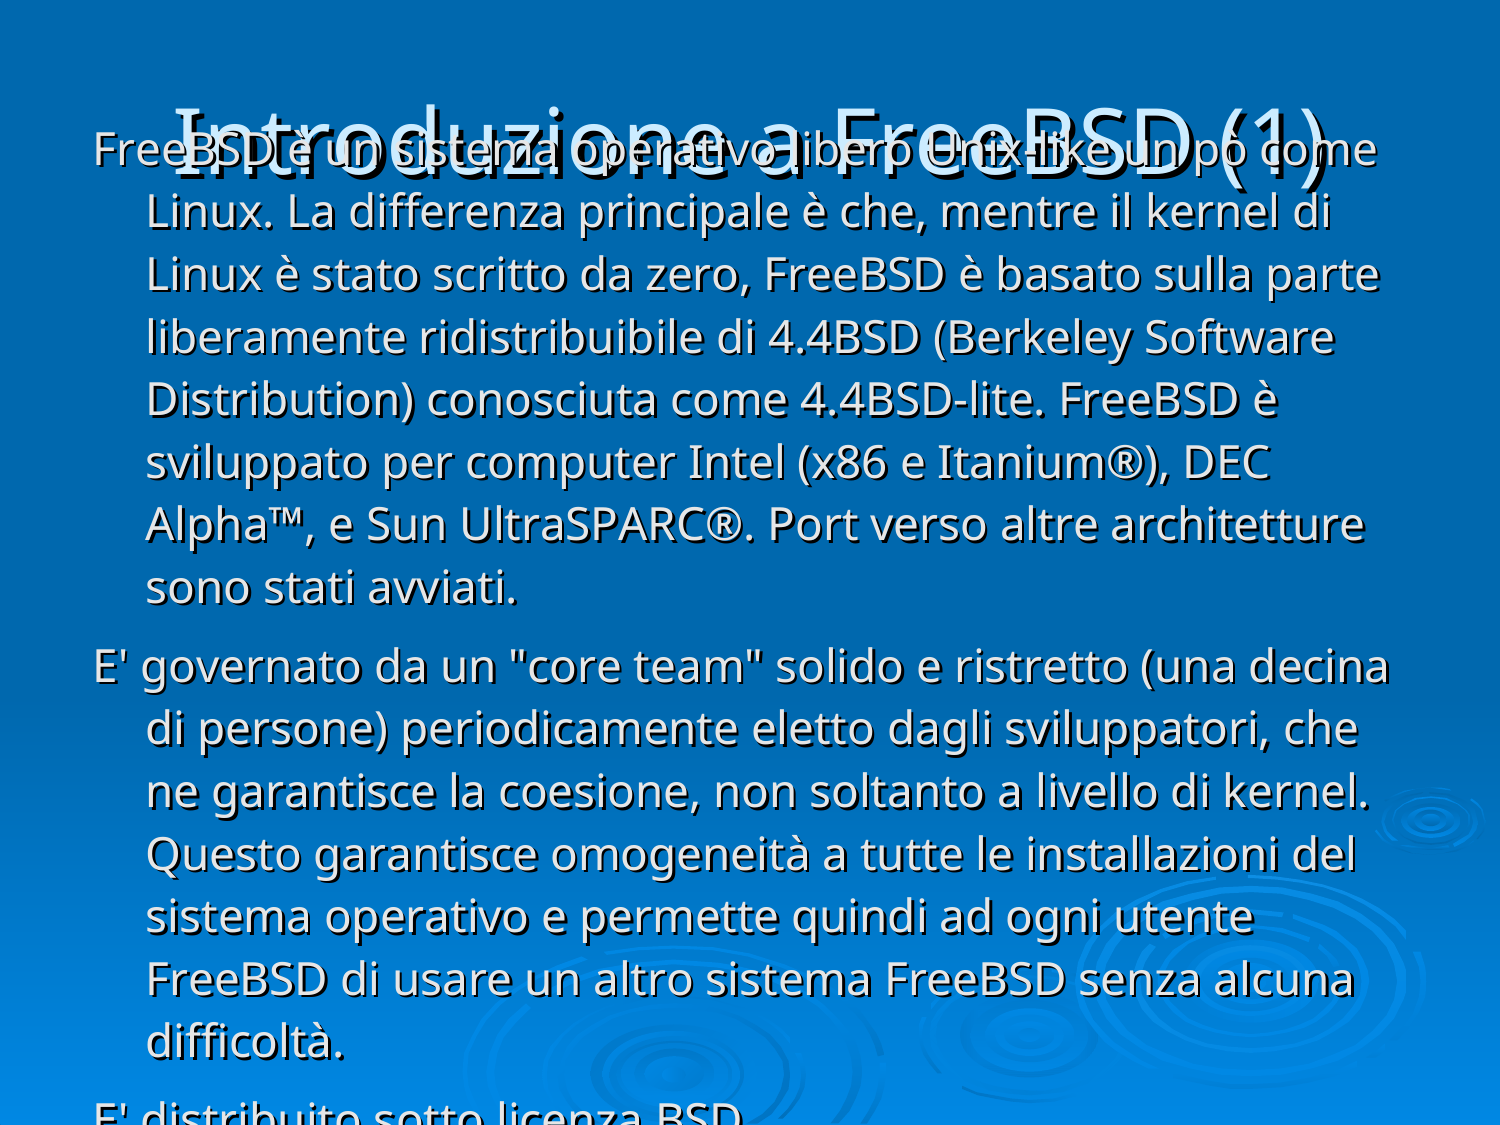

# Introduzione a FreeBSD (1)
FreeBSD è un sistema operativo libero Unix-like un pò come Linux. La differenza principale è che, mentre il kernel di Linux è stato scritto da zero, FreeBSD è basato sulla parte liberamente ridistribuibile di 4.4BSD (Berkeley Software Distribution) conosciuta come 4.4BSD-lite. FreeBSD è sviluppato per computer Intel (x86 e Itanium®), DEC Alpha™, e Sun UltraSPARC®. Port verso altre architetture sono stati avviati.
E' governato da un "core team" solido e ristretto (una decina di persone) periodicamente eletto dagli sviluppatori, che ne garantisce la coesione, non soltanto a livello di kernel. Questo garantisce omogeneità a tutte le installazioni del sistema operativo e permette quindi ad ogni utente FreeBSD di usare un altro sistema FreeBSD senza alcuna difficoltà.
E' distribuito sotto licenza BSD.